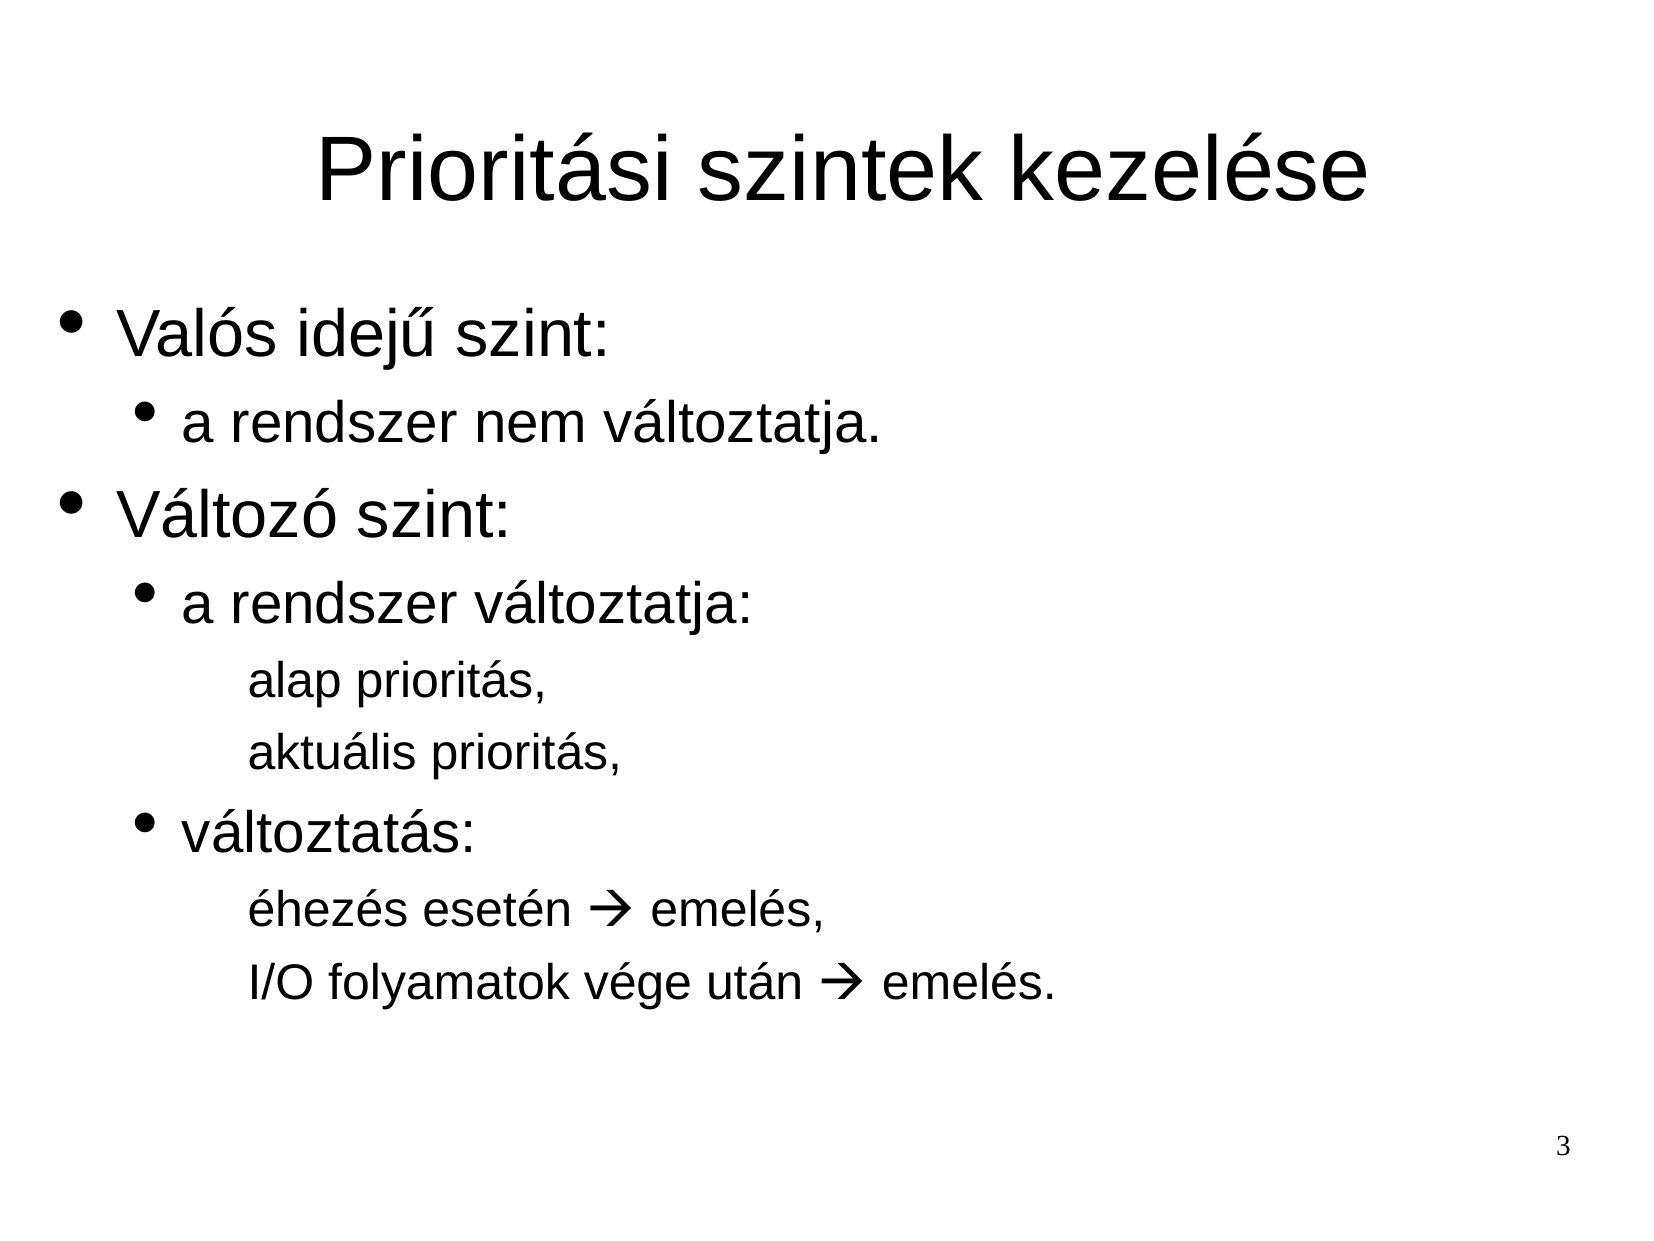

# Prioritási szintek kezelése
Valós idejű szint:
a rendszer nem változtatja.
Változó szint:
a rendszer változtatja:
alap prioritás,
aktuális prioritás,
változtatás:
éhezés esetén  emelés,
I/O folyamatok vége után  emelés.
3